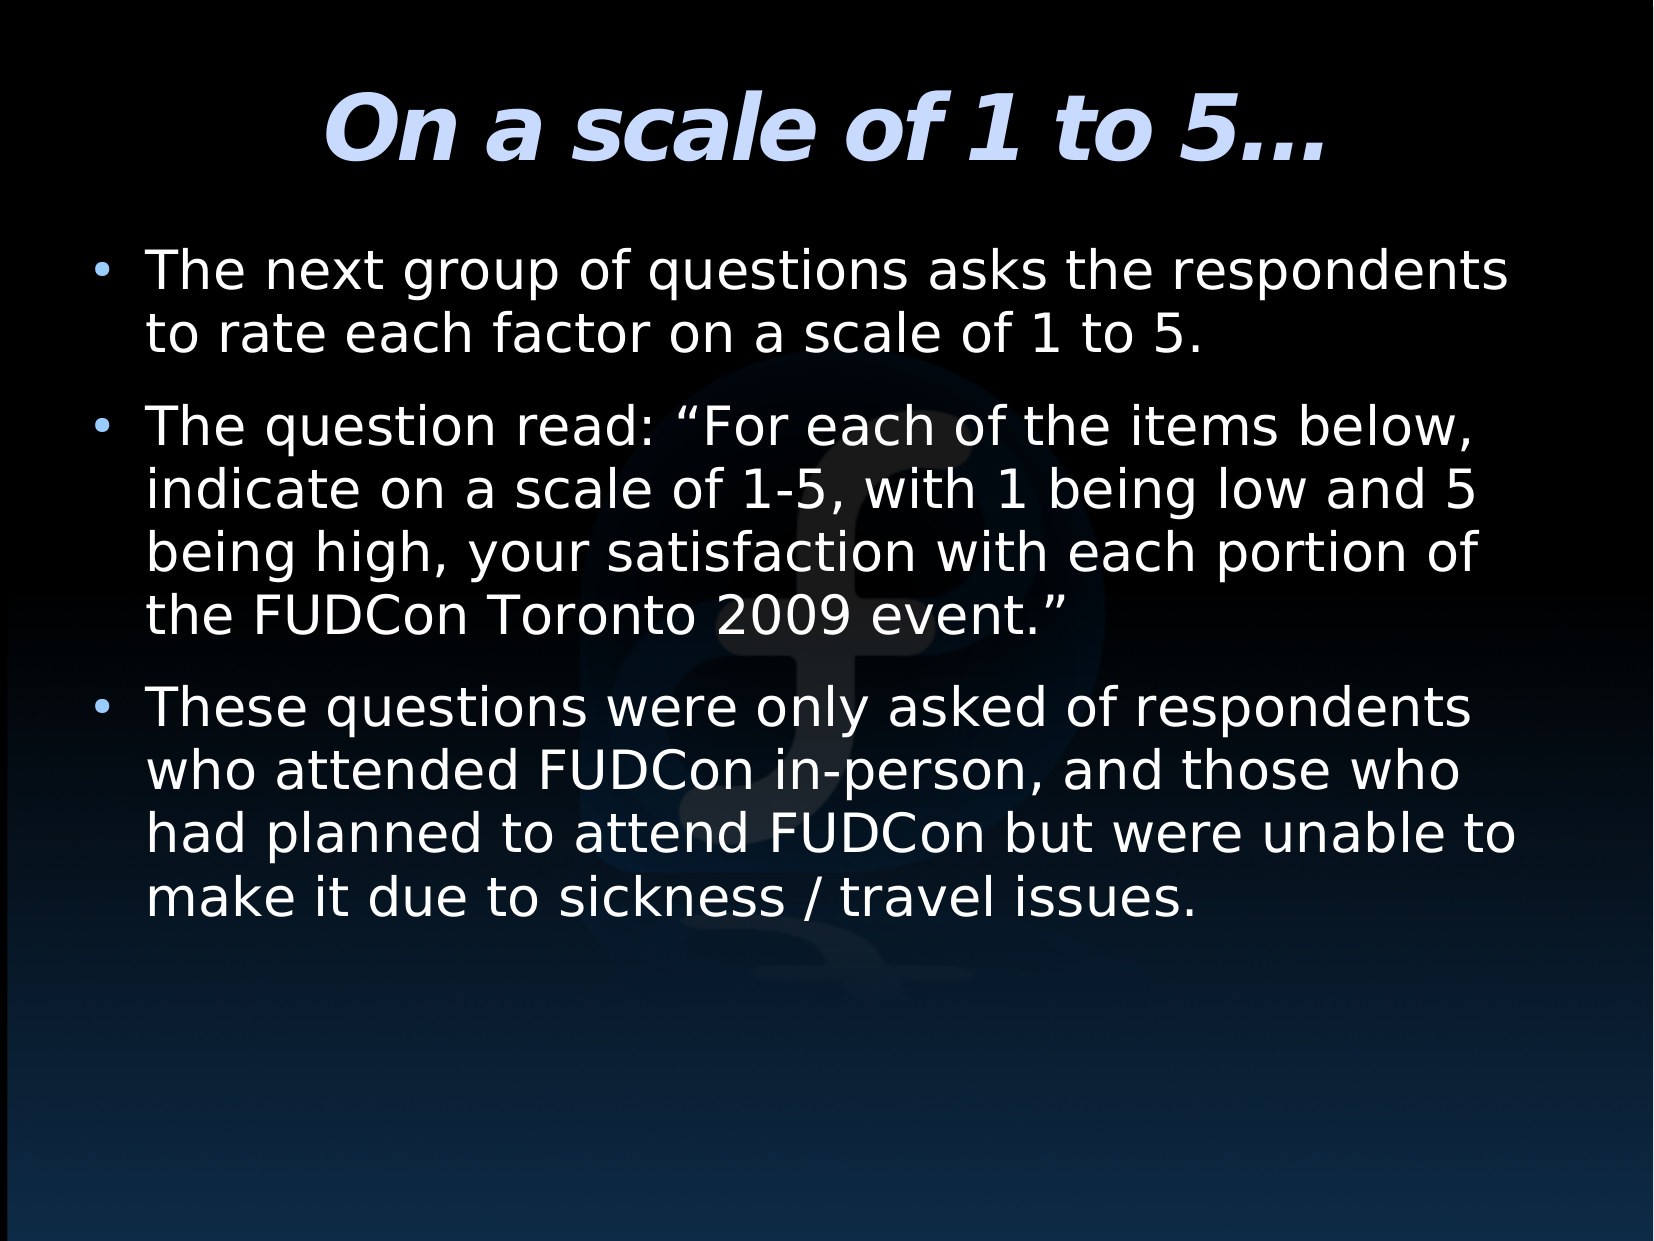

# On a scale of 1 to 5...
The next group of questions asks the respondents to rate each factor on a scale of 1 to 5.
The question read: “For each of the items below, indicate on a scale of 1-5, with 1 being low and 5 being high, your satisfaction with each portion of the FUDCon Toronto 2009 event.”
These questions were only asked of respondents who attended FUDCon in-person, and those who had planned to attend FUDCon but were unable to make it due to sickness / travel issues.